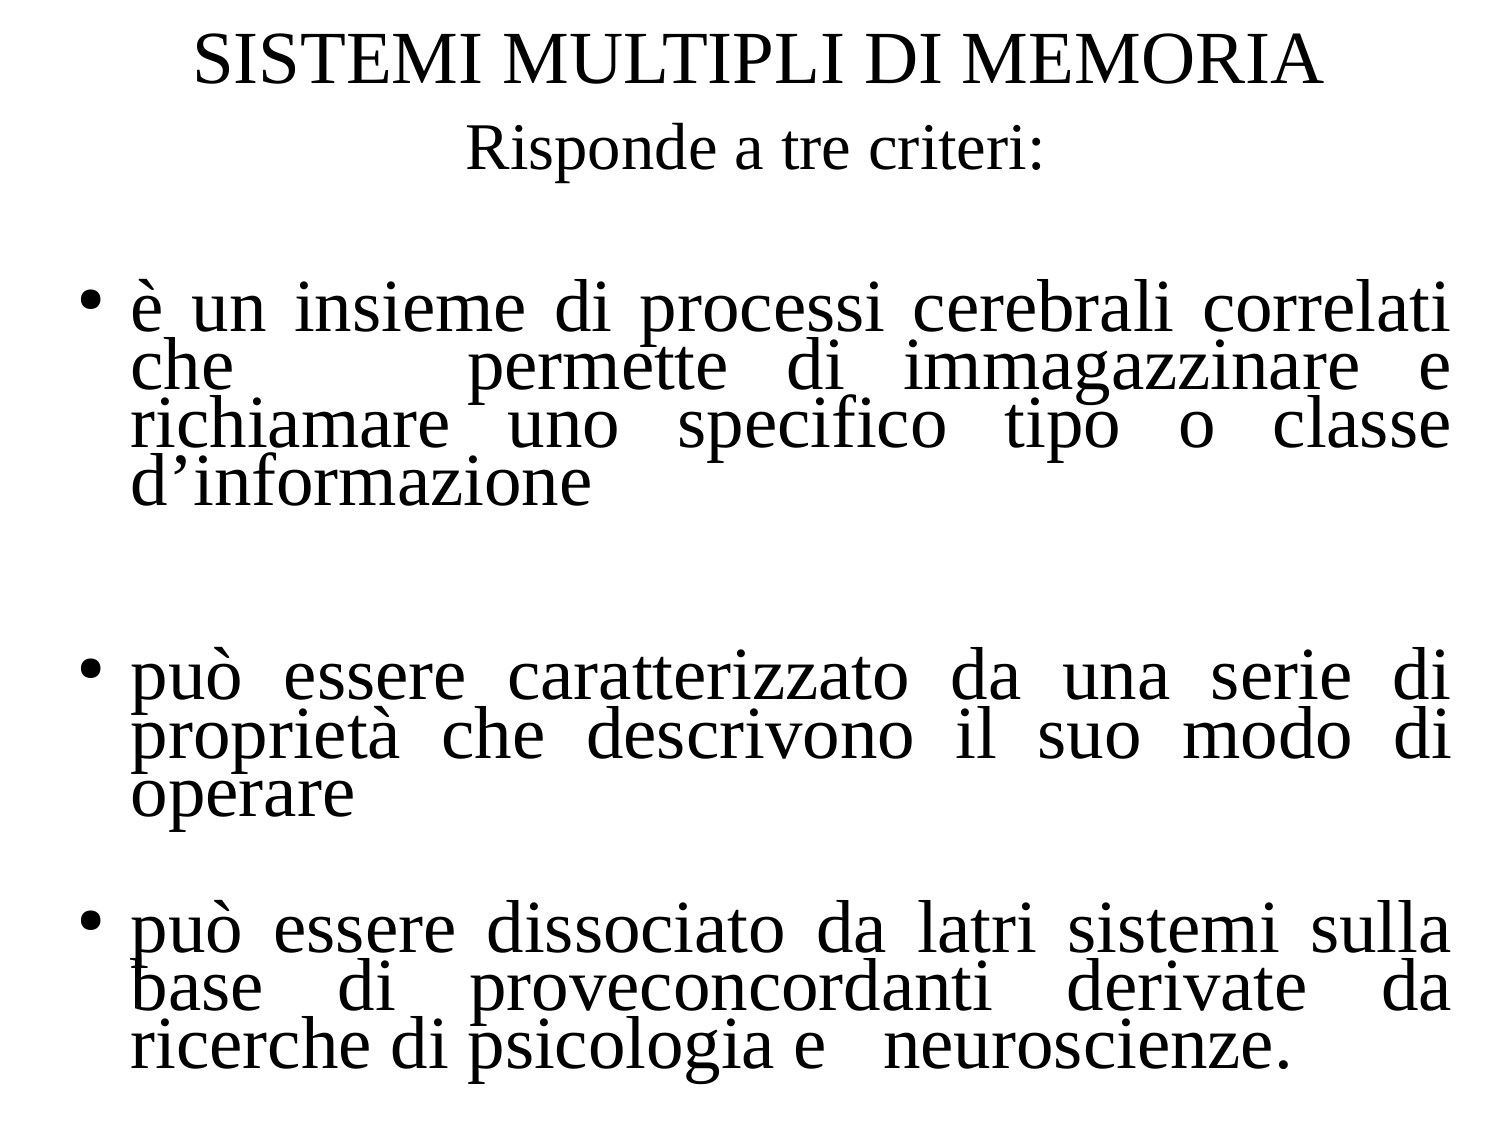

# SISTEMI MULTIPLI DI MEMORIA
Risponde a tre criteri:
è un insieme di processi cerebrali correlati che permette di immagazzinare e richiamare uno specifico tipo o classe d’informazione
può essere caratterizzato da una serie di proprietà che descrivono il suo modo di operare
può essere dissociato da latri sistemi sulla base di proveconcordanti derivate da ricerche di psicologia e neuroscienze.